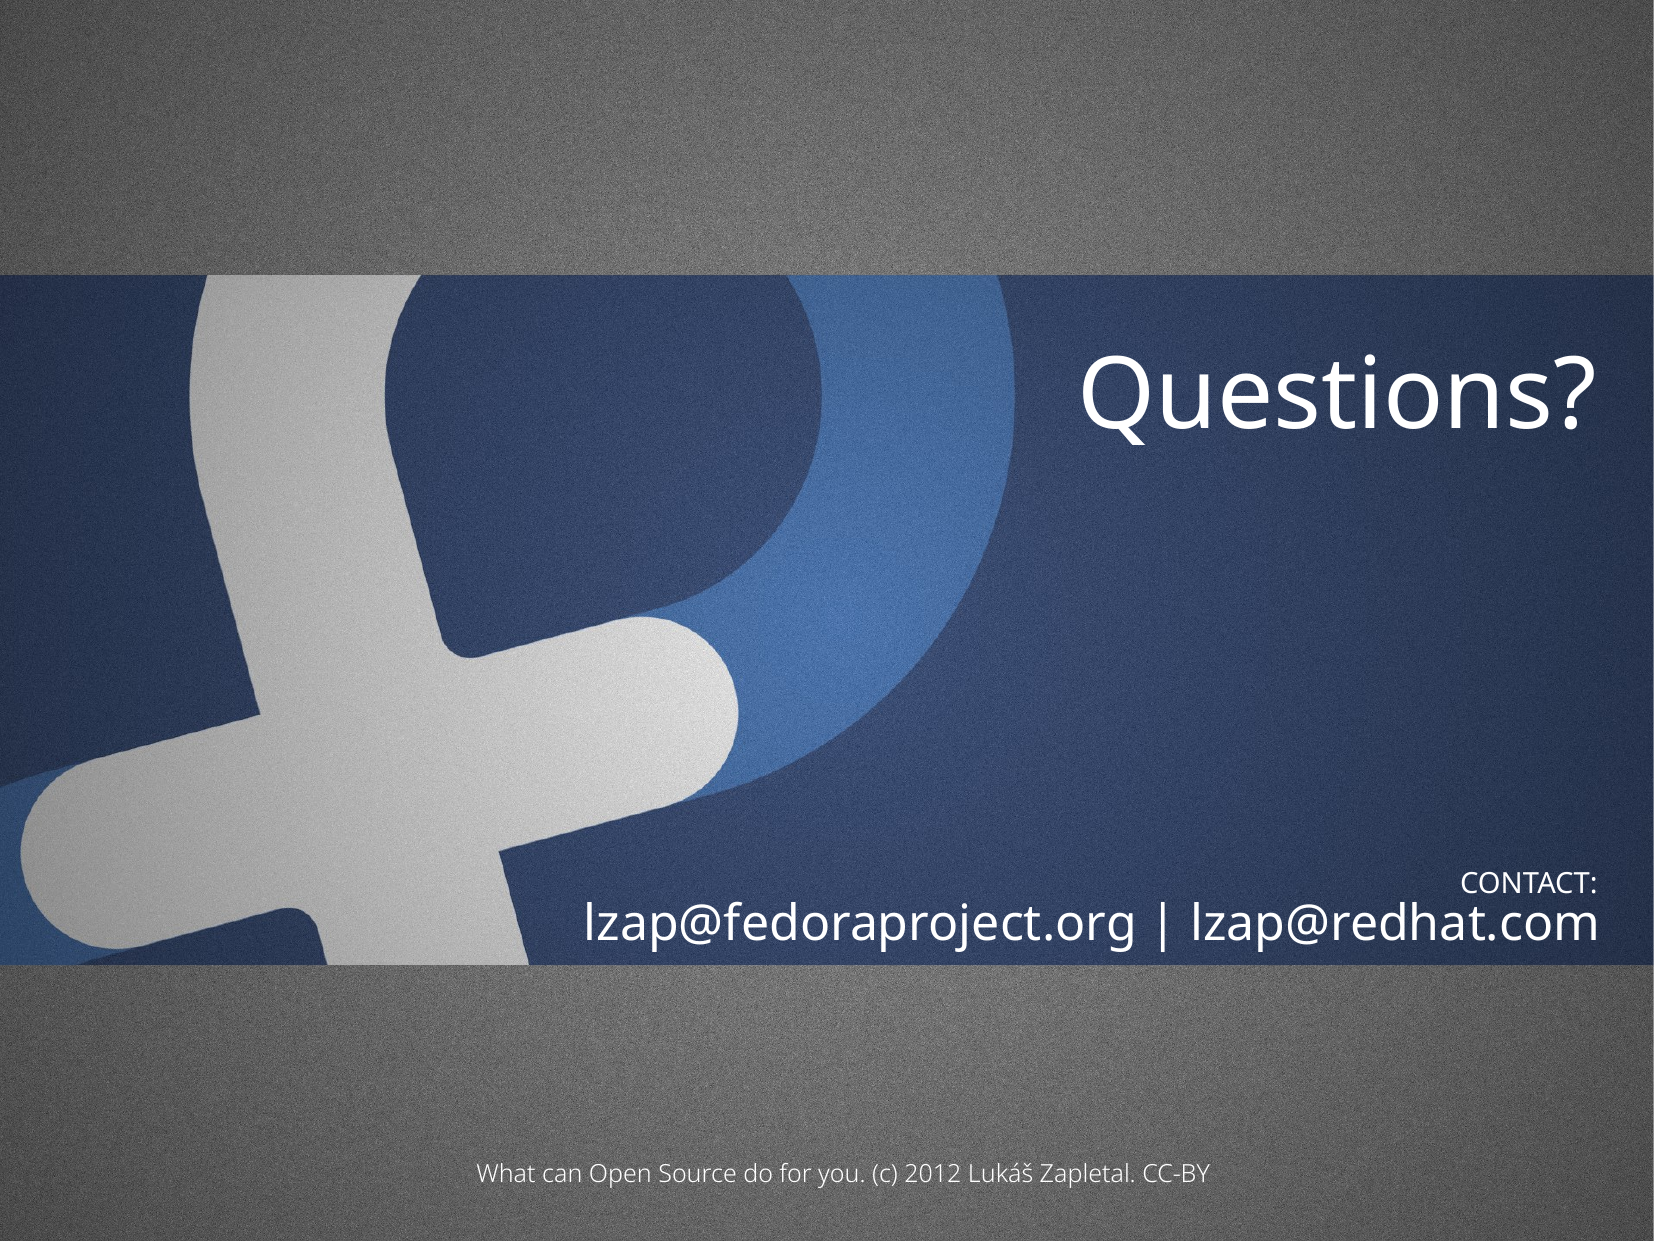

# Questions?
CONTACT:
lzap@fedoraproject.org | lzap@redhat.com
What can Open Source do for you. (c) 2012 Lukáš Zapletal. CC-BY